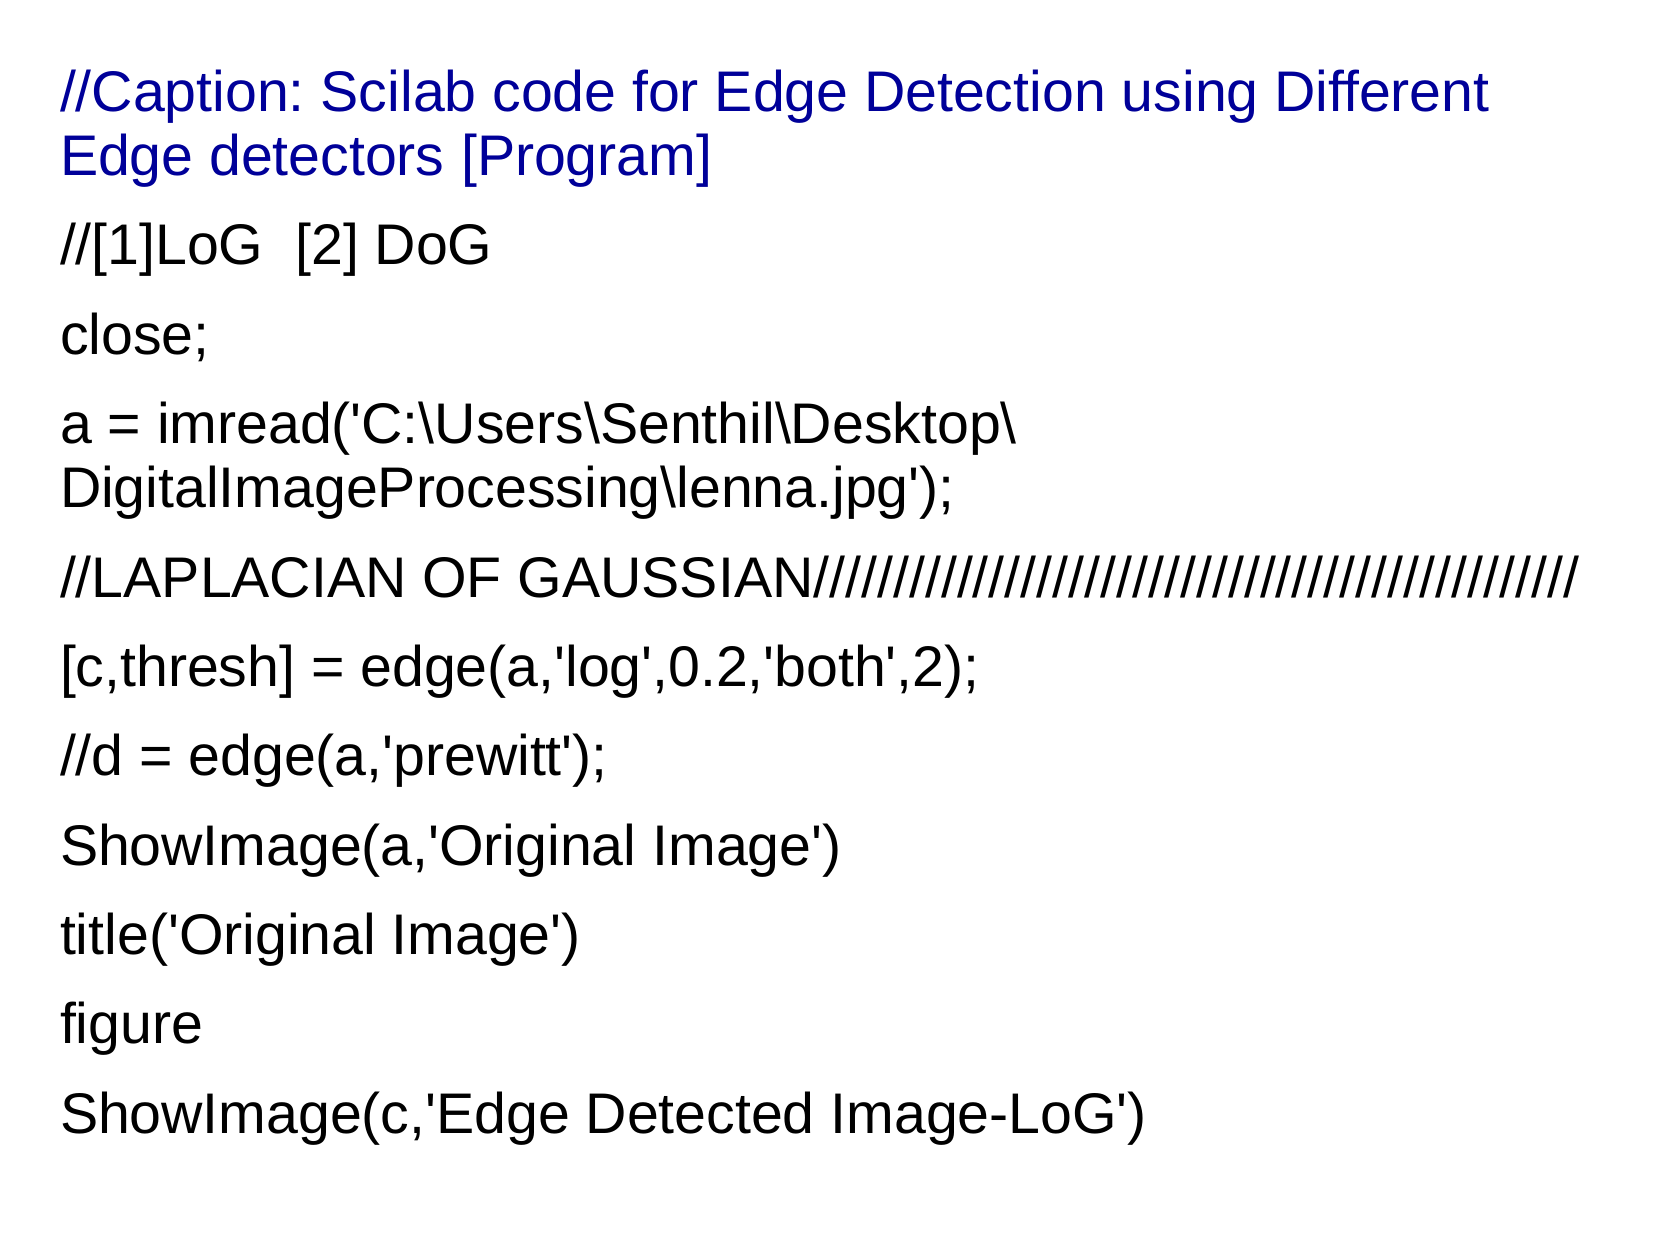

# //Caption: Scilab code for Edge Detection using Different Edge detectors [Program]
//[1]LoG [2] DoG
close;
a = imread('C:\Users\Senthil\Desktop\DigitalImageProcessing\lenna.jpg');
//LAPLACIAN OF GAUSSIAN////////////////////////////////////////////////
[c,thresh] = edge(a,'log',0.2,'both',2);
//d = edge(a,'prewitt');
ShowImage(a,'Original Image')
title('Original Image')
figure
ShowImage(c,'Edge Detected Image-LoG')